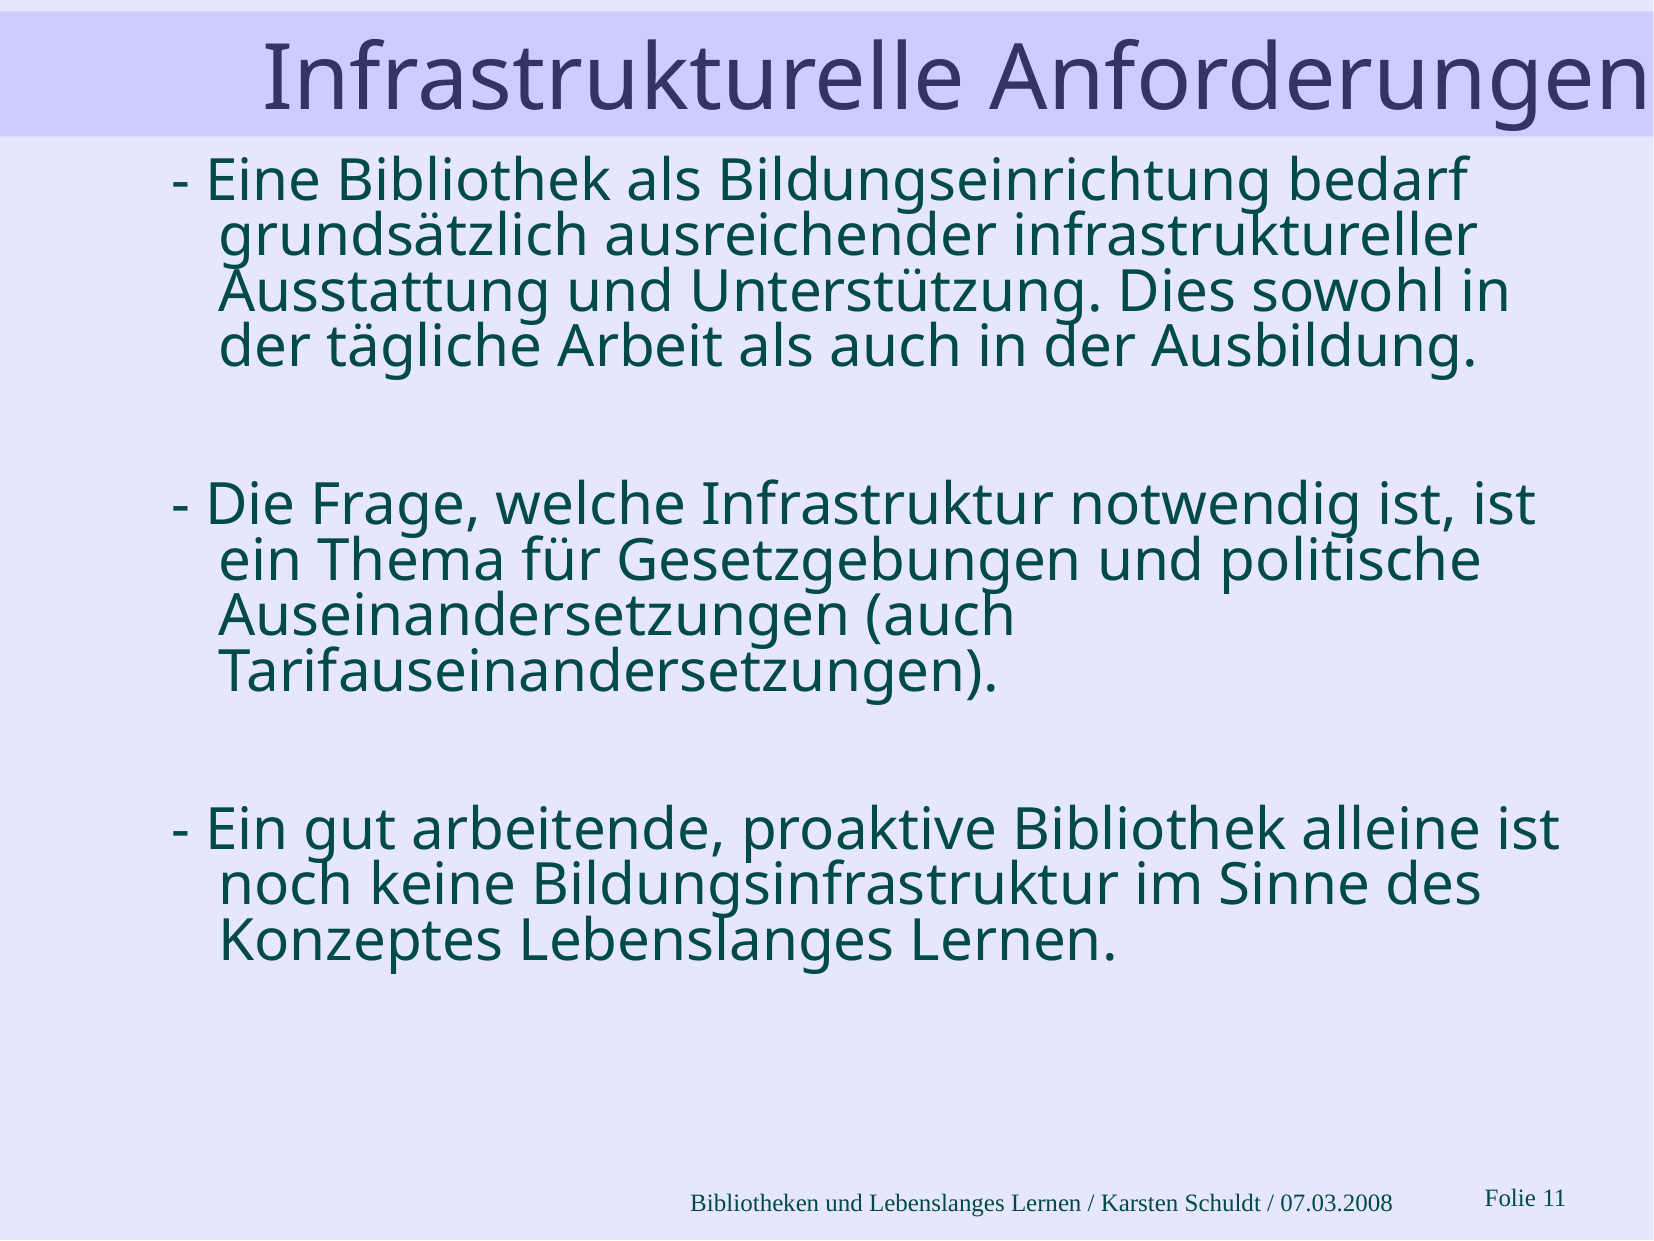

# Infrastrukturelle Anforderungen
- Eine Bibliothek als Bildungseinrichtung bedarf grundsätzlich ausreichender infrastruktureller Ausstattung und Unterstützung. Dies sowohl in der tägliche Arbeit als auch in der Ausbildung.
- Die Frage, welche Infrastruktur notwendig ist, ist ein Thema für Gesetzgebungen und politische Auseinandersetzungen (auch Tarifauseinandersetzungen).
- Ein gut arbeitende, proaktive Bibliothek alleine ist noch keine Bildungsinfrastruktur im Sinne des Konzeptes Lebenslanges Lernen.
11
Bibliotheken und Lebenslanges Lernen / Karsten Schuldt / 07.03.2008